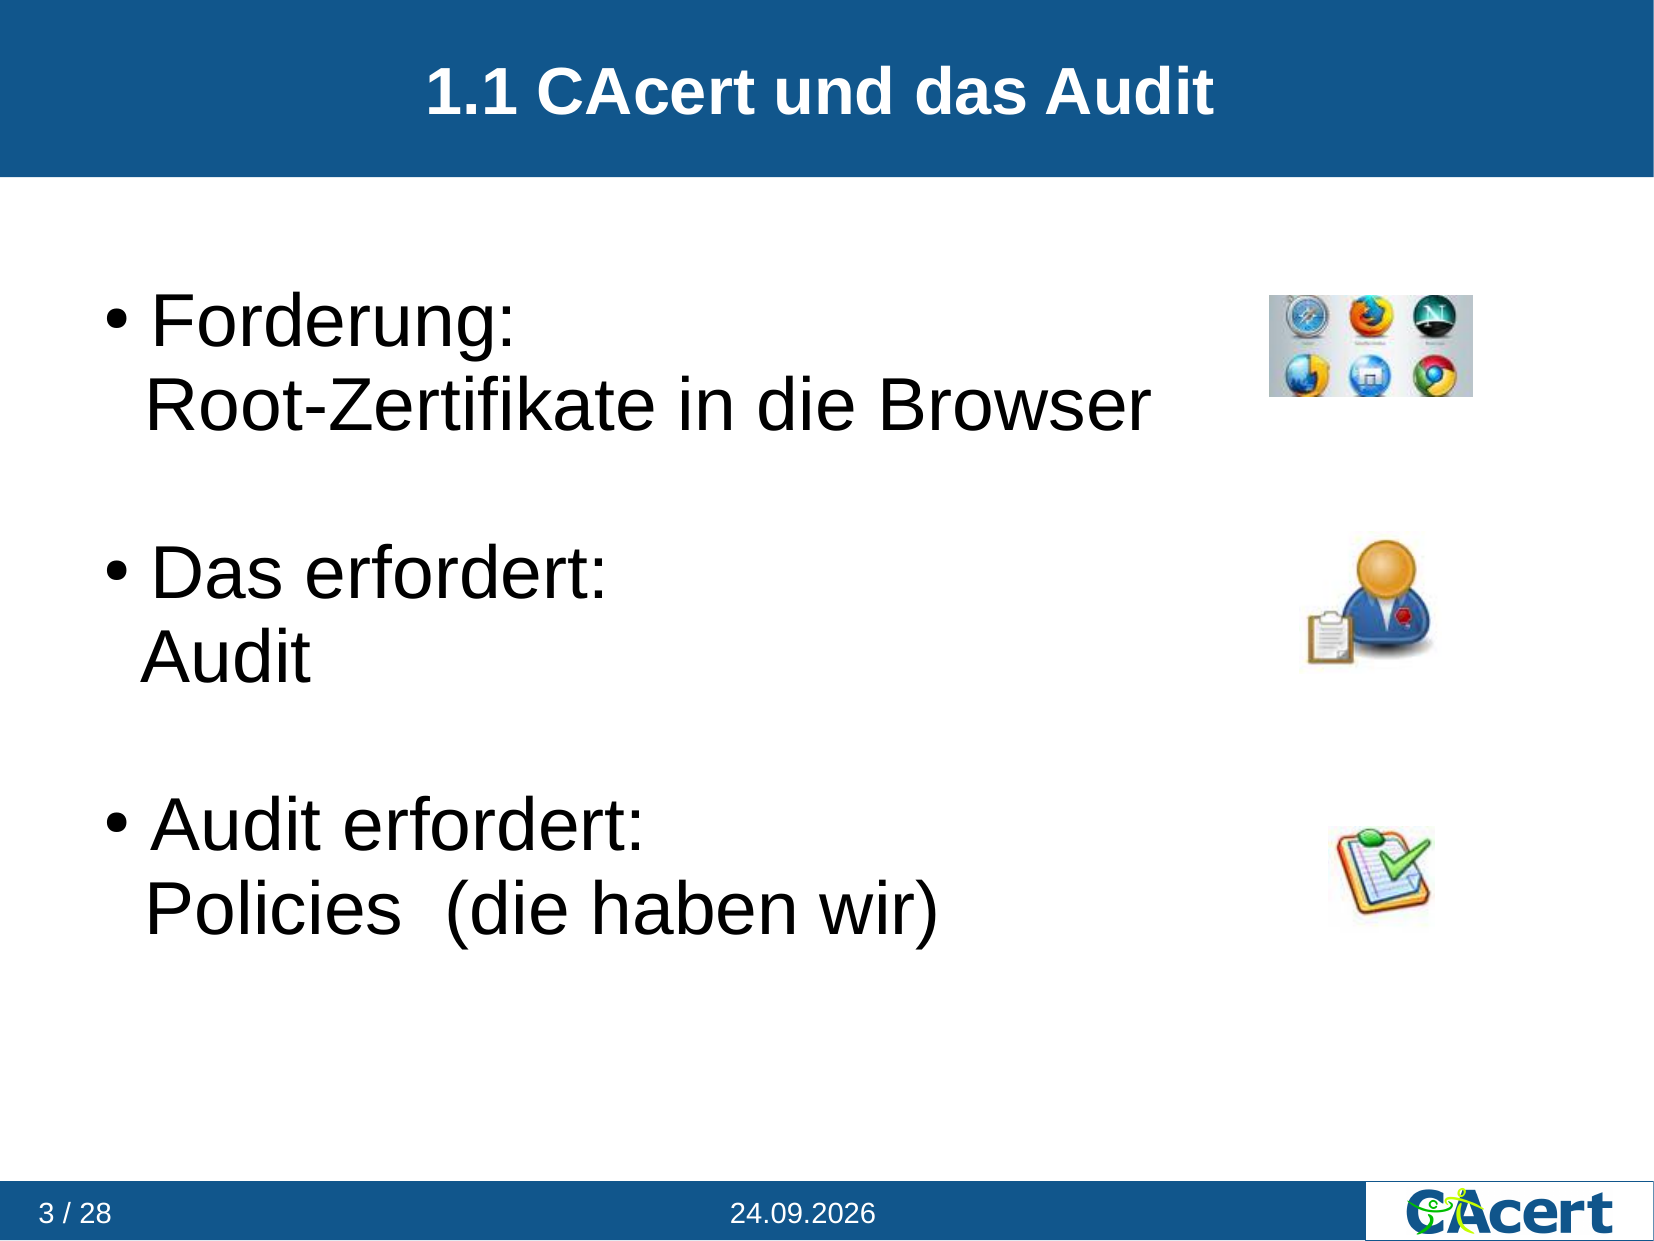

# 1.1 CAcert und das Audit
 Forderung:
 Root-Zertifikate in die Browser
 Das erfordert:
 Audit
 Audit erfordert:
 Policies (die haben wir)